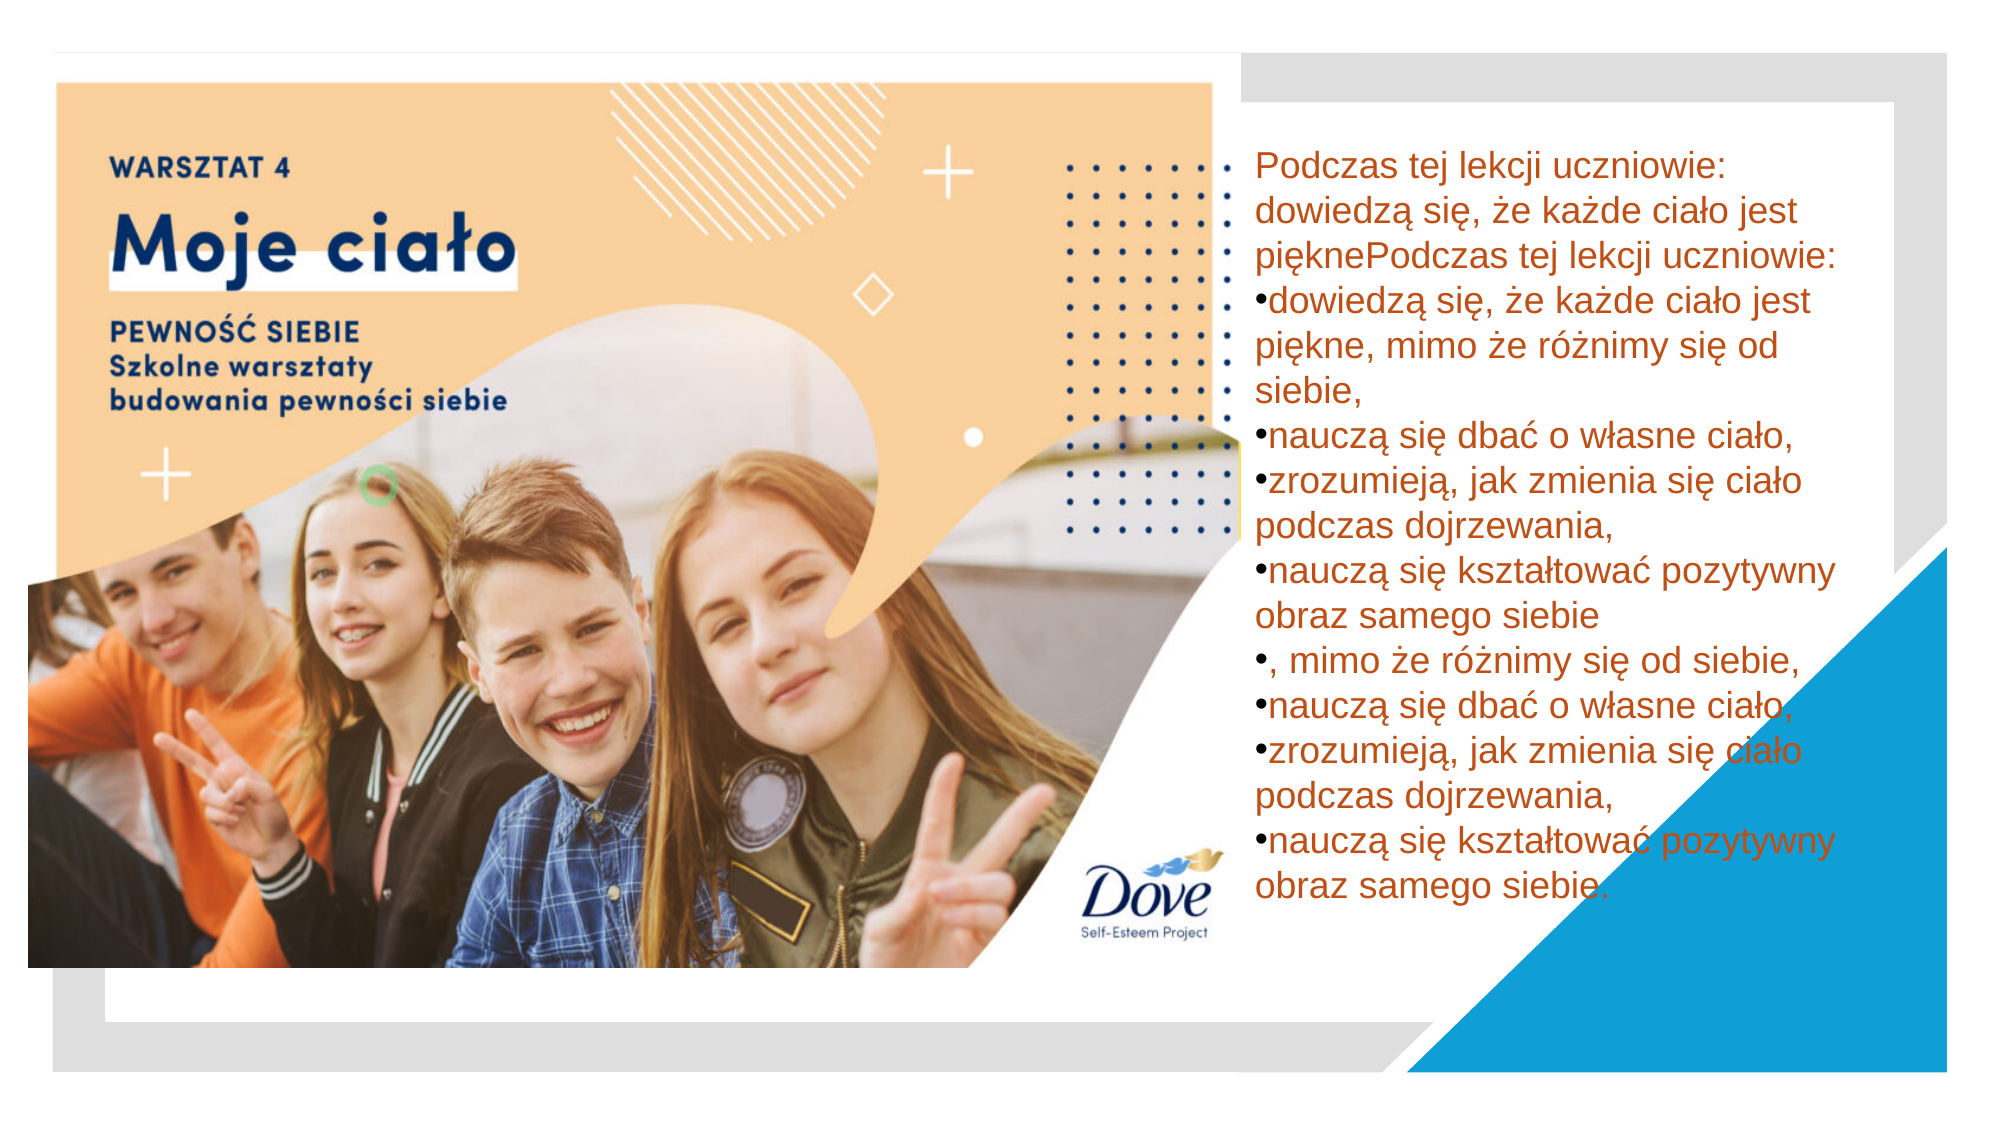

Podczas tej lekcji uczniowie:
dowiedzą się, że każde ciało jest pięknePodczas tej lekcji uczniowie:
dowiedzą się, że każde ciało jest piękne, mimo że różnimy się od siebie,
nauczą się dbać o własne ciało,
zrozumieją, jak zmienia się ciało podczas dojrzewania,
nauczą się kształtować pozytywny obraz samego siebie
, mimo że różnimy się od siebie,
nauczą się dbać o własne ciało,
zrozumieją, jak zmienia się ciało podczas dojrzewania,
nauczą się kształtować pozytywny obraz samego siebie.